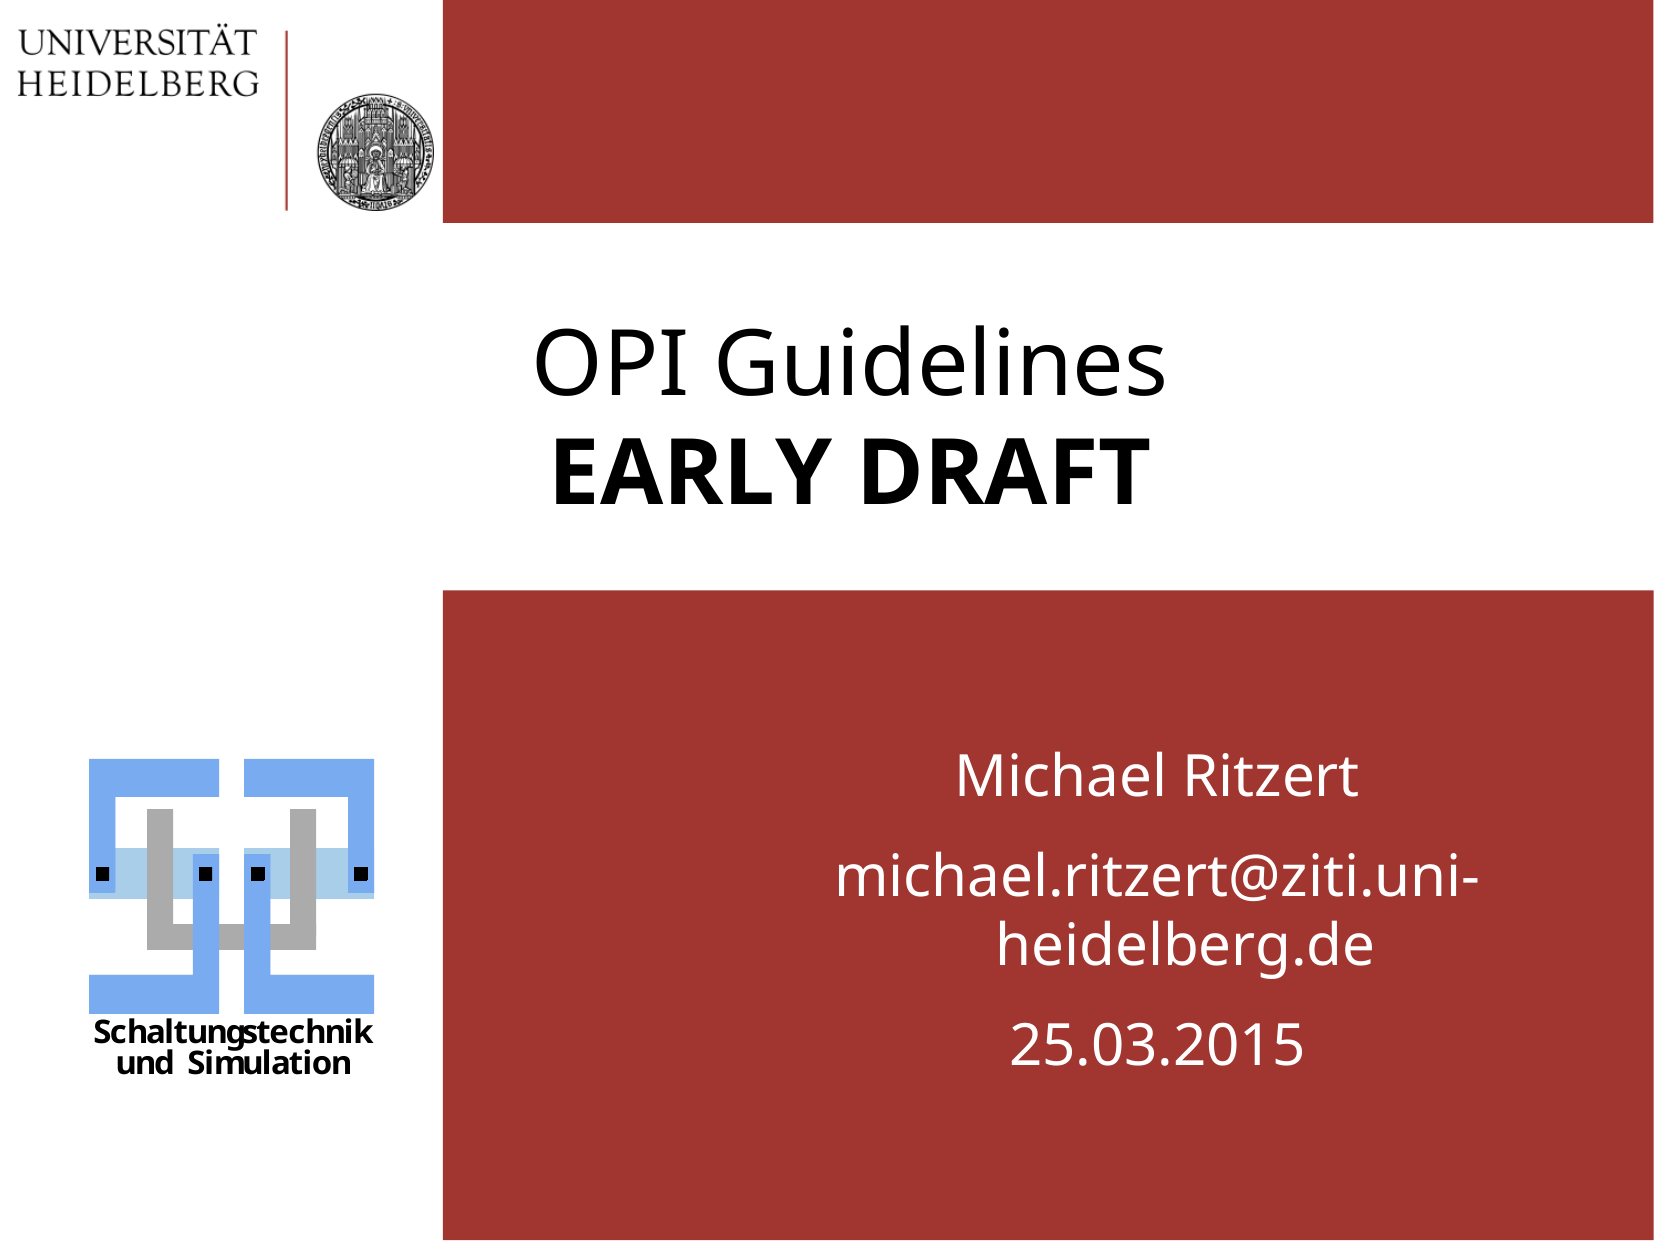

# OPI Guidelines EARLY DRAFT
Michael Ritzert
michael.ritzert@ziti.uni-heidelberg.de
25.03.2015